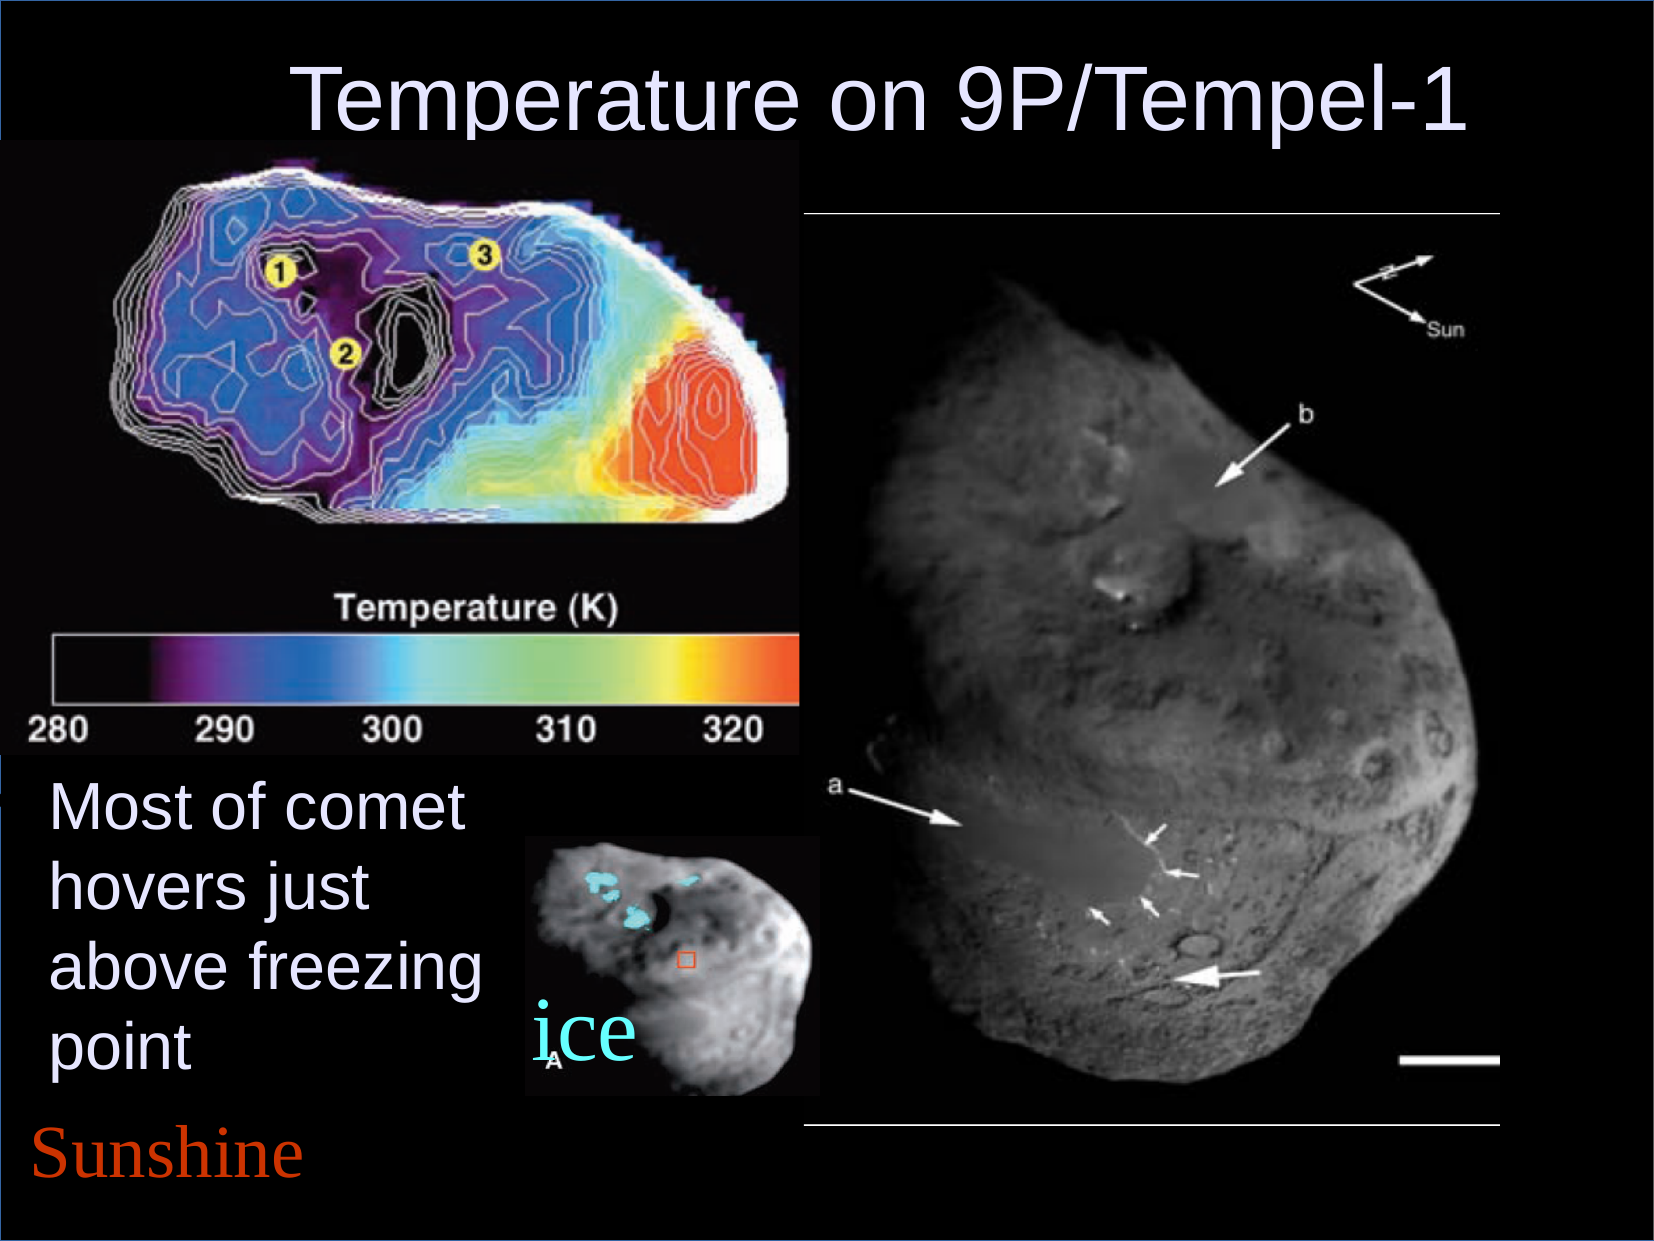

# Temperature on 9P/Tempel-1
Most of comet hovers just above freezing point
ice
Sunshine